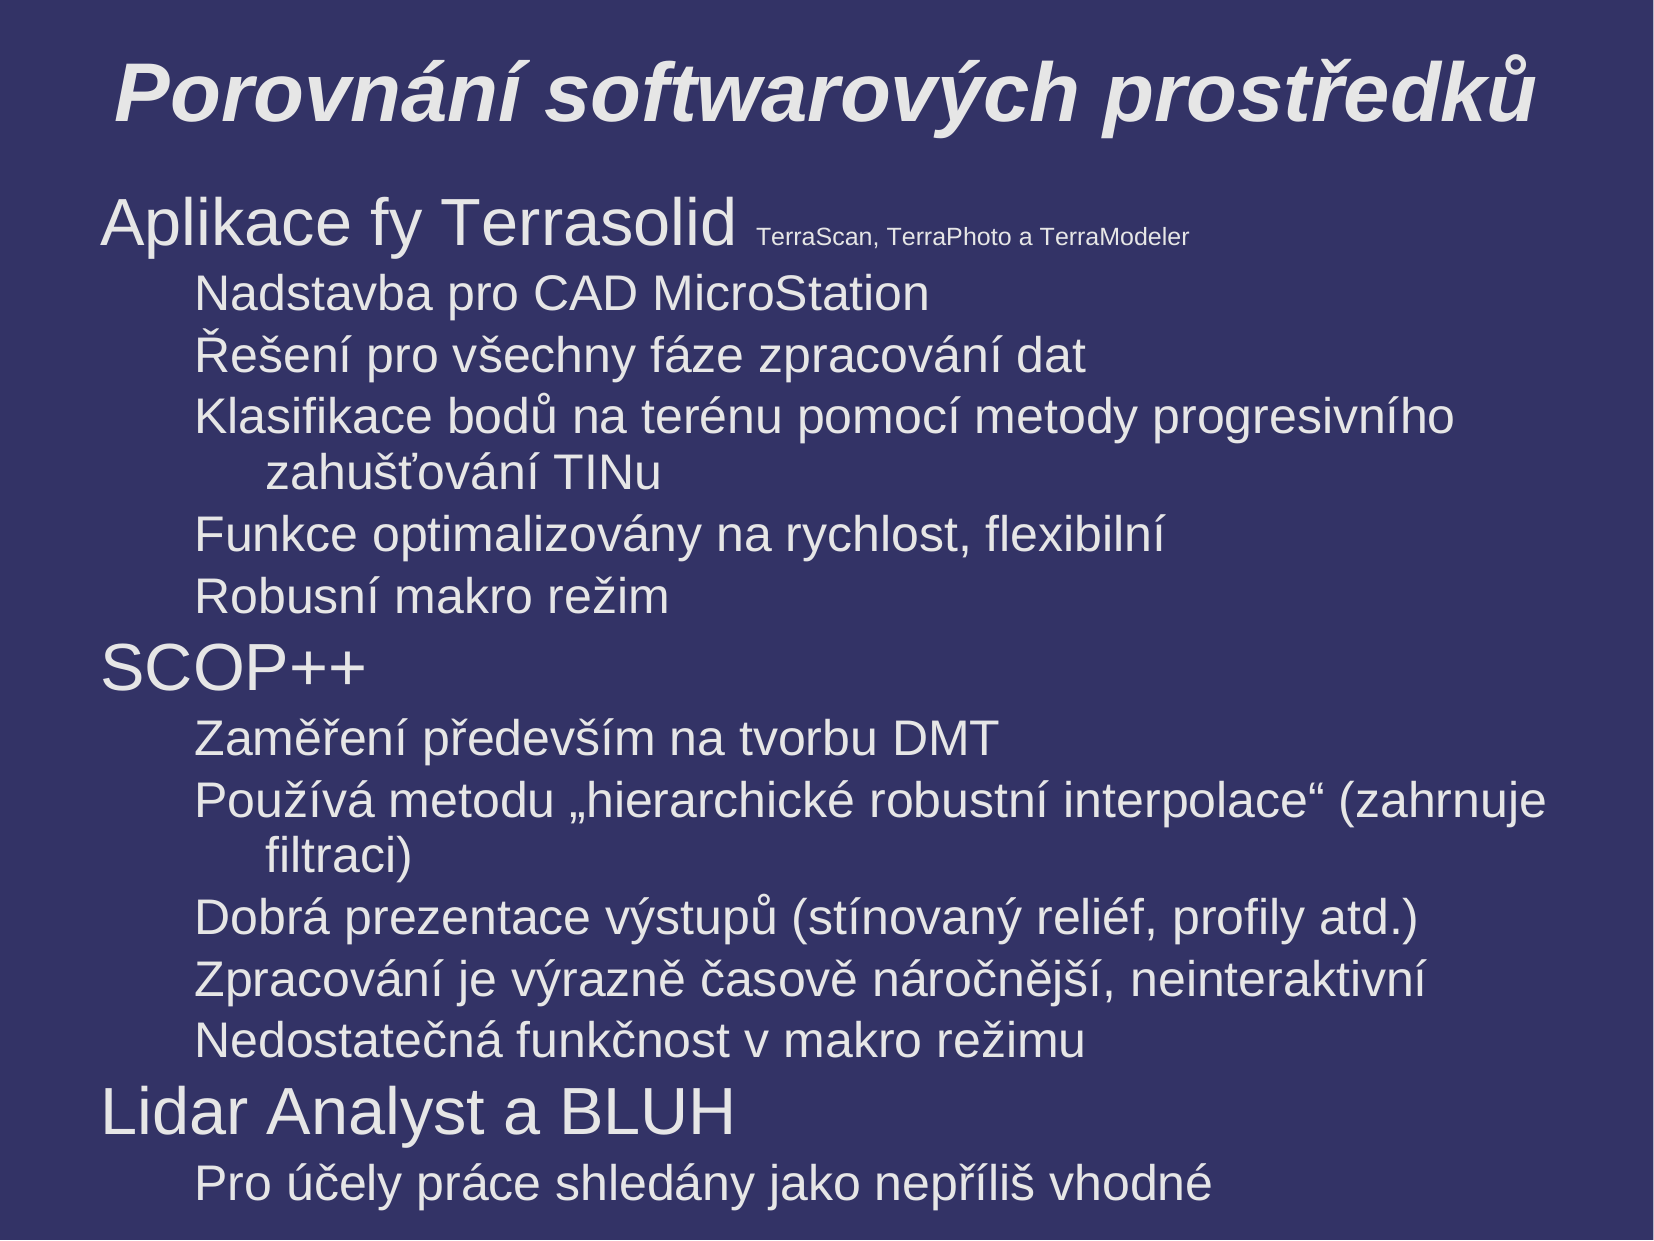

# Porovnání softwarových prostředků
Aplikace fy Terrasolid TerraScan, TerraPhoto a TerraModeler
Nadstavba pro CAD MicroStation
Řešení pro všechny fáze zpracování dat
Klasifikace bodů na terénu pomocí metody progresivního zahušťování TINu
Funkce optimalizovány na rychlost, flexibilní
Robusní makro režim
SCOP++
Zaměření především na tvorbu DMT
Používá metodu „hierarchické robustní interpolace“ (zahrnuje filtraci)
Dobrá prezentace výstupů (stínovaný reliéf, profily atd.)
Zpracování je výrazně časově náročnější, neinteraktivní
Nedostatečná funkčnost v makro režimu
Lidar Analyst a BLUH
Pro účely práce shledány jako nepříliš vhodné